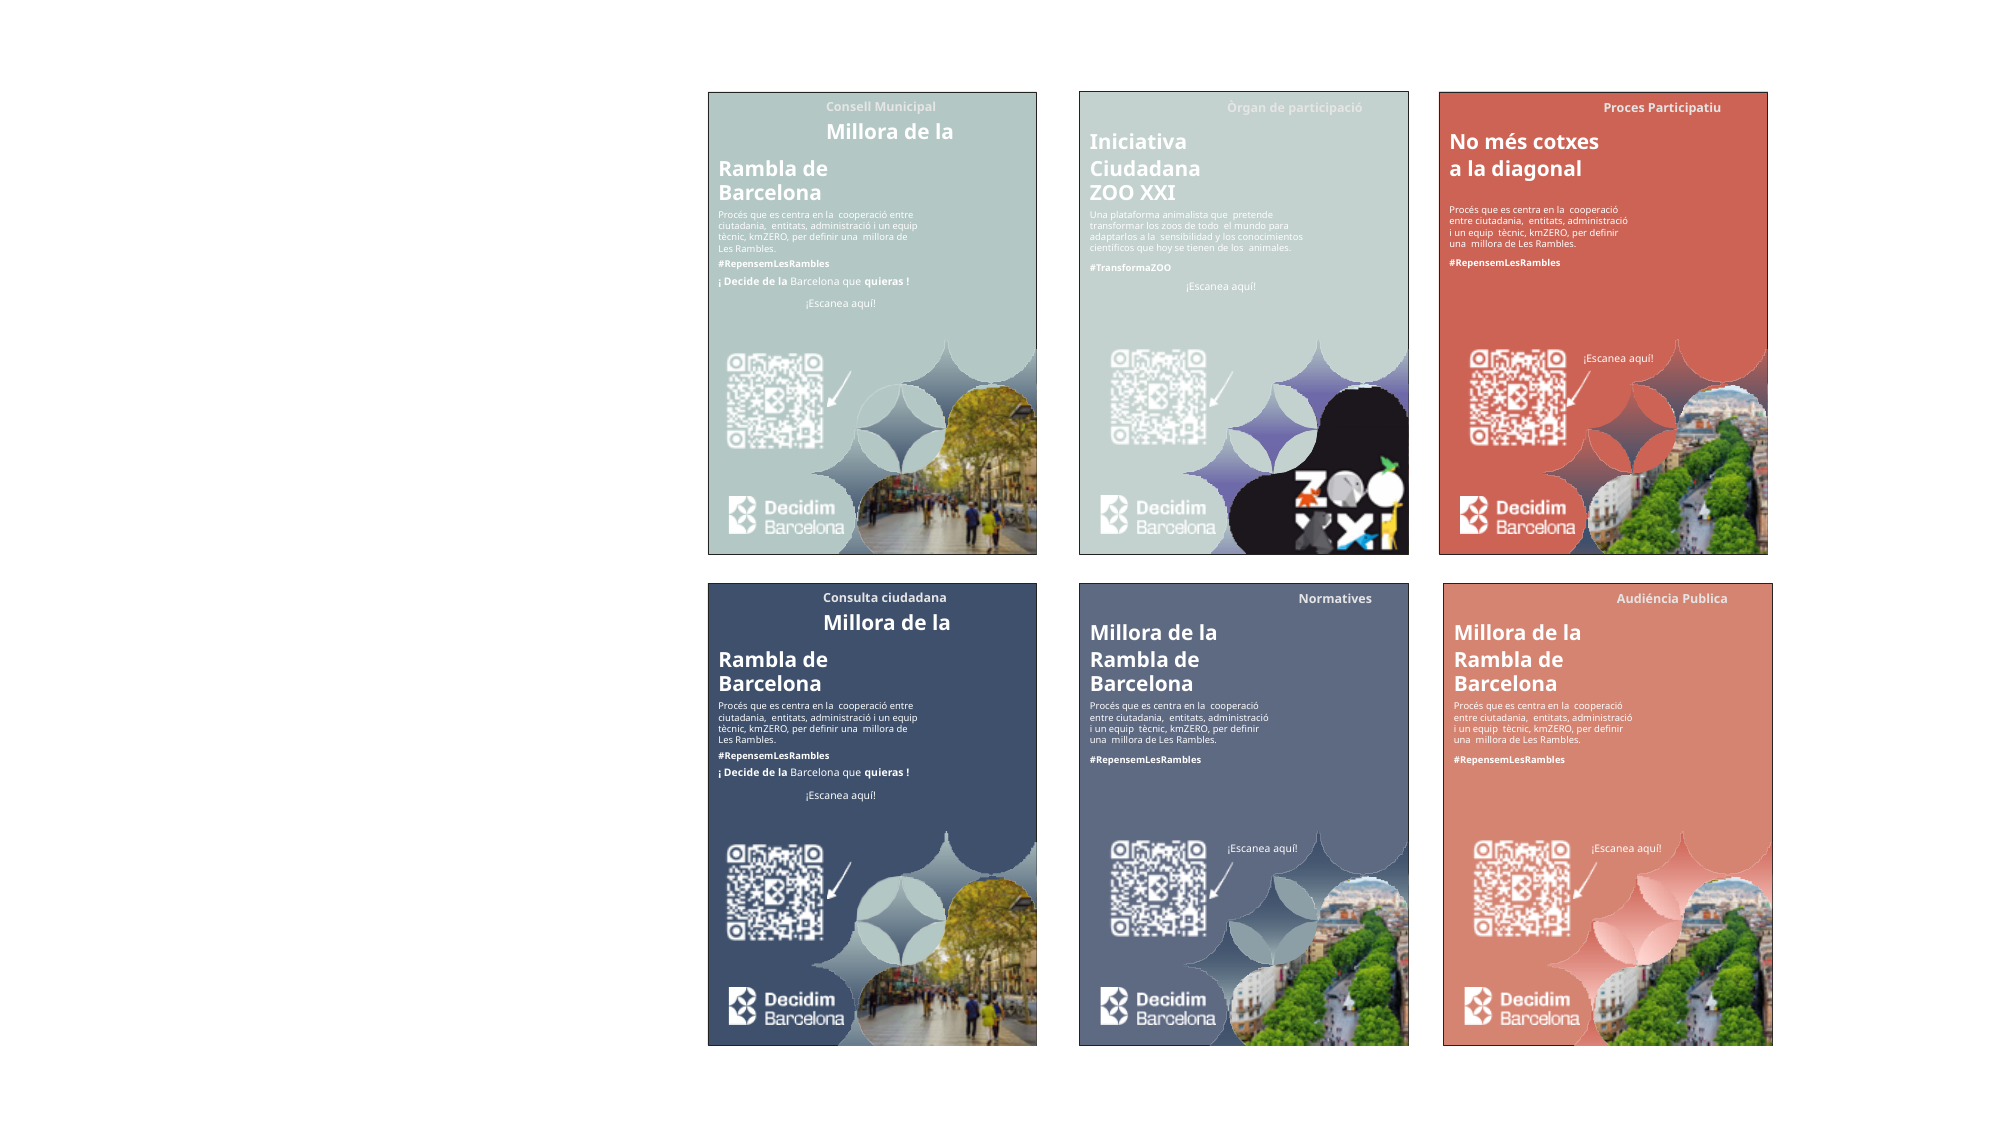

Consell Municipal
Millora de la
Òrgan de participació
Proces Participatiu
Iniciativa
No més cotxes
Ciudadana
Rambla de
a la diagonal
Procés que es centra en la cooperació entre ciutadania, entitats, administració i un equip tècnic, kmZERO, per definir una millora de Les Rambles.
#RepensemLesRambles
ZOO XXI
Una plataforma animalista que pretende transformar los zoos de todo el mundo para adaptarlos a la sensibilidad y los conocimientos científicos que hoy se tienen de los animales.
#TransformaZOO
¡Escanea aquí!
Barcelona
Procés que es centra en la cooperació entre ciutadania, entitats, administració i un equip tècnic, kmZERO, per definir una millora de Les Rambles.
#RepensemLesRambles
¡ Decide de la Barcelona que quieras !
¡Escanea aquí!
¡Escanea aquí!
Consulta ciudadana
Millora de la
Normatives
Audiéncia Publica
Millora de la
Millora de la
Rambla de
Rambla de
Rambla de
Barcelona
Procés que es centra en la cooperació entre ciutadania, entitats, administració i un equip tècnic, kmZERO, per definir una millora de Les Rambles.
#RepensemLesRambles
¡ Decide de la Barcelona que quieras !
¡Escanea aquí!
Barcelona
Procés que es centra en la cooperació entre ciutadania, entitats, administració i un equip tècnic, kmZERO, per definir una millora de Les Rambles.
#RepensemLesRambles
Barcelona
Procés que es centra en la cooperació entre ciutadania, entitats, administració i un equip tècnic, kmZERO, per definir una millora de Les Rambles.
#RepensemLesRambles
¡Escanea aquí!
¡Escanea aquí!